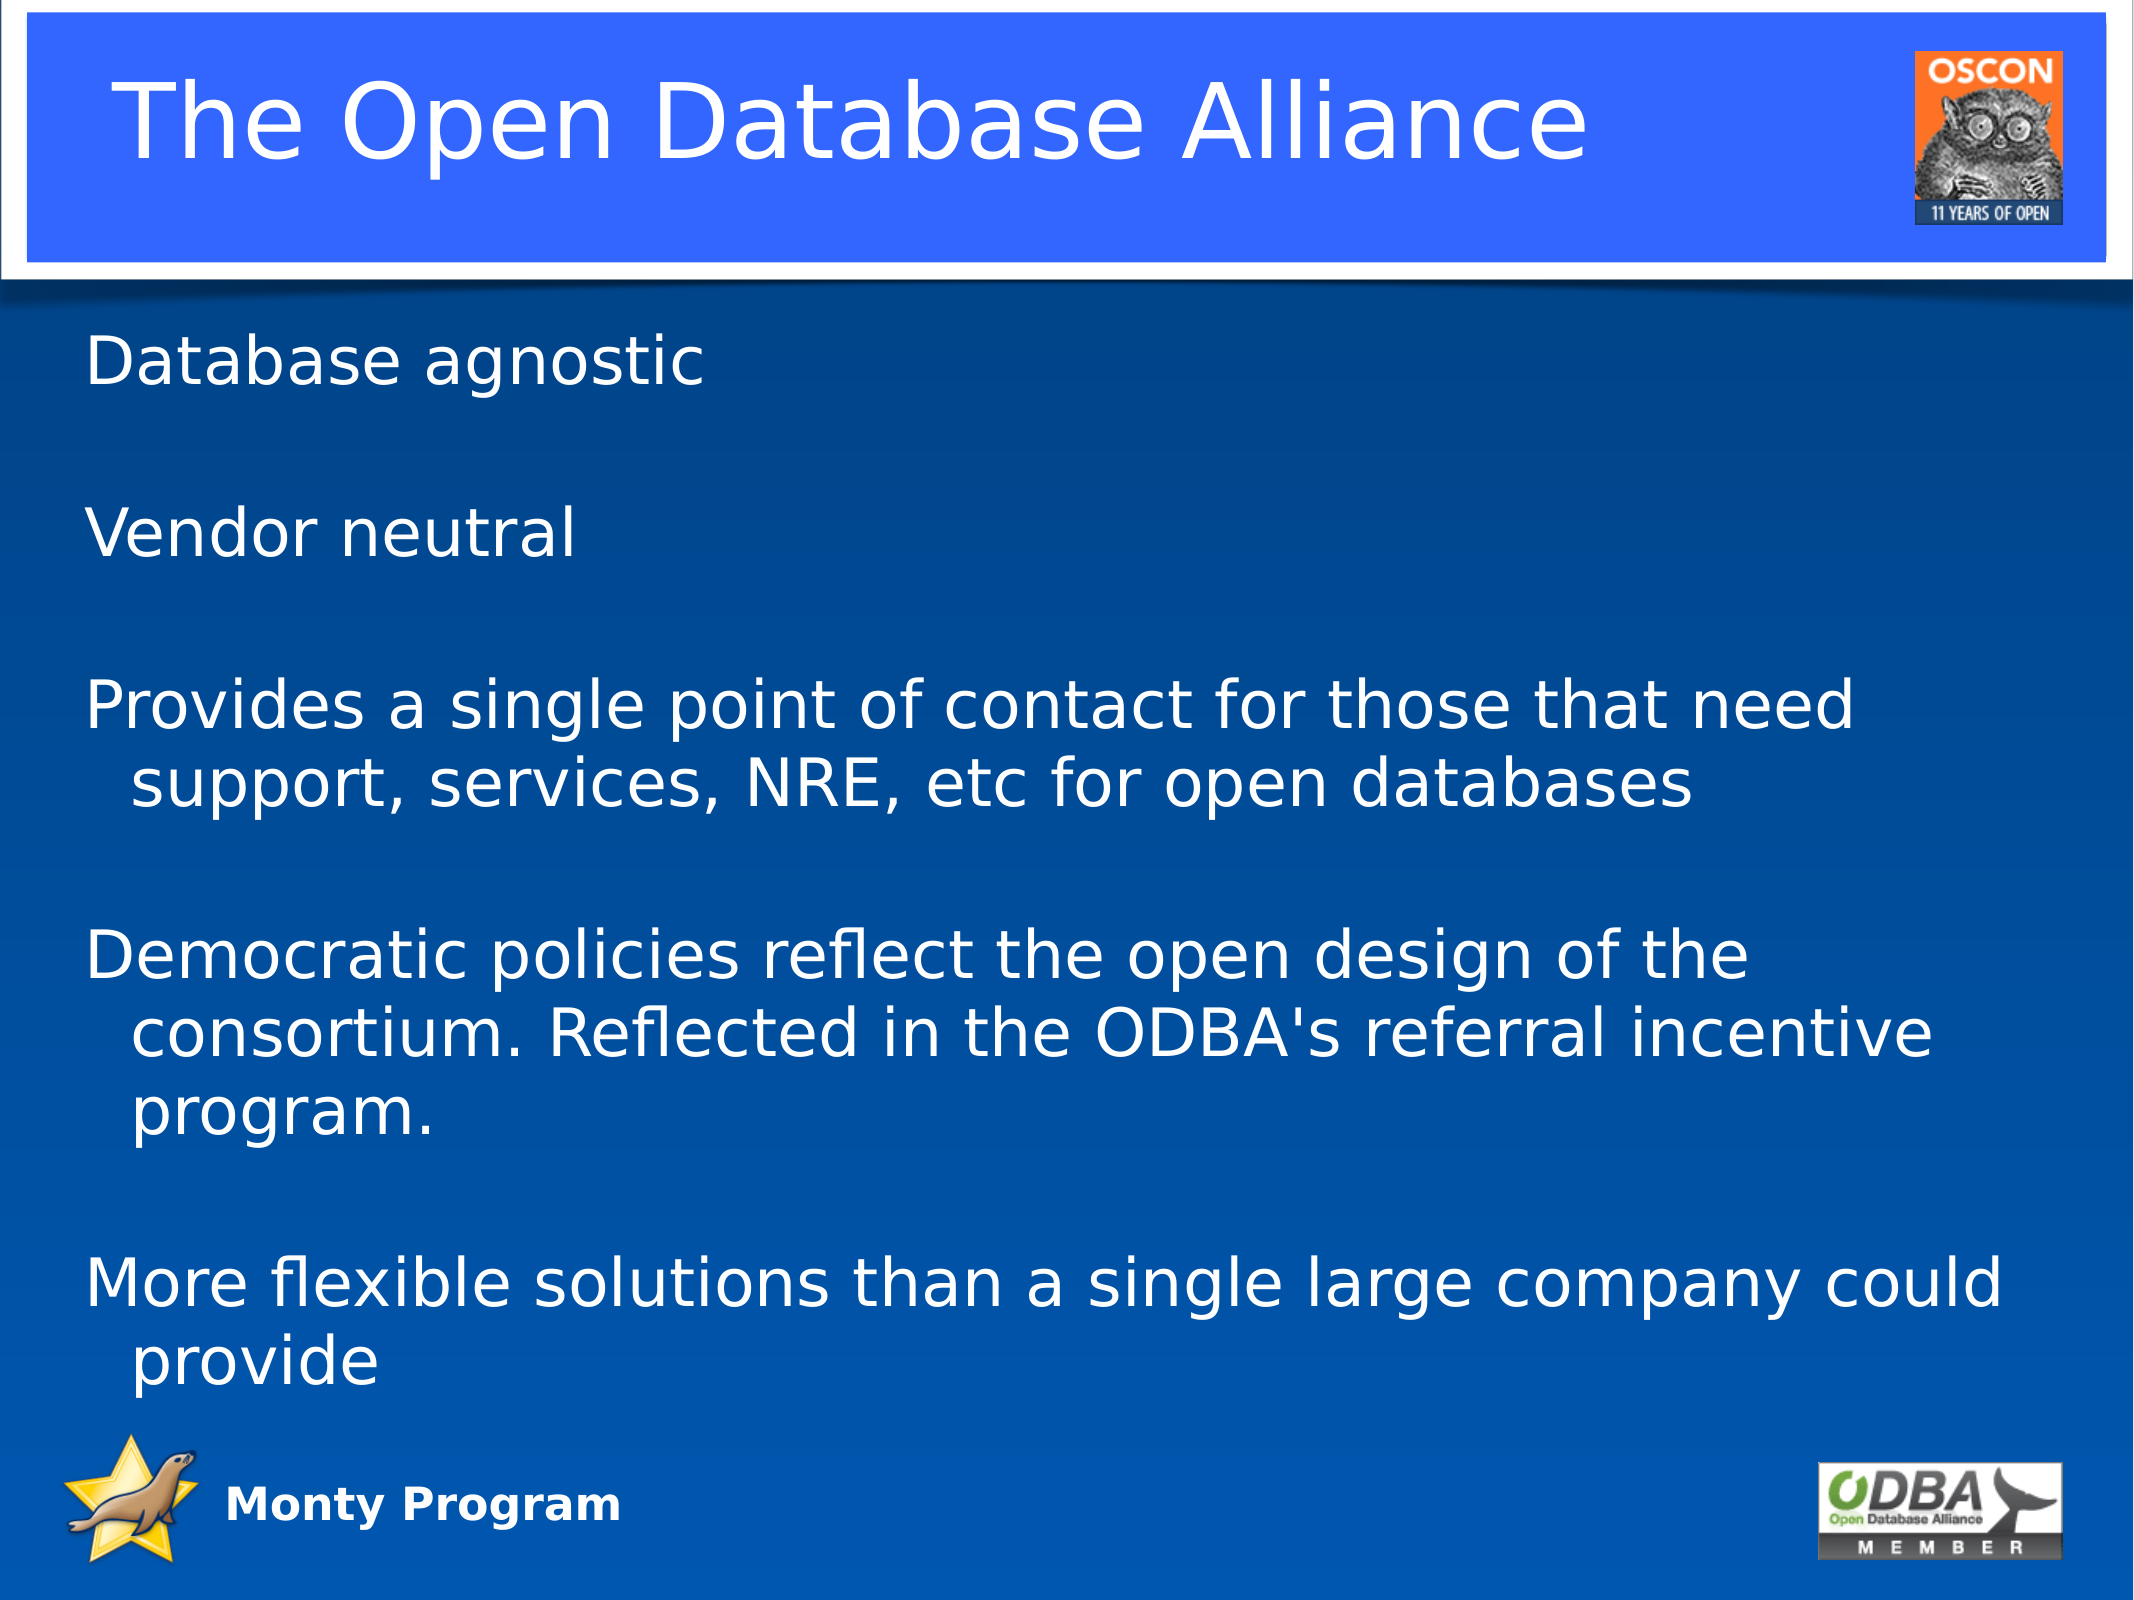

# The Open Database Alliance
Database agnostic
Vendor neutral
Provides a single point of contact for those that need support, services, NRE, etc for open databases
Democratic policies reflect the open design of the consortium. Reflected in the ODBA's referral incentive program.
More flexible solutions than a single large company could provide